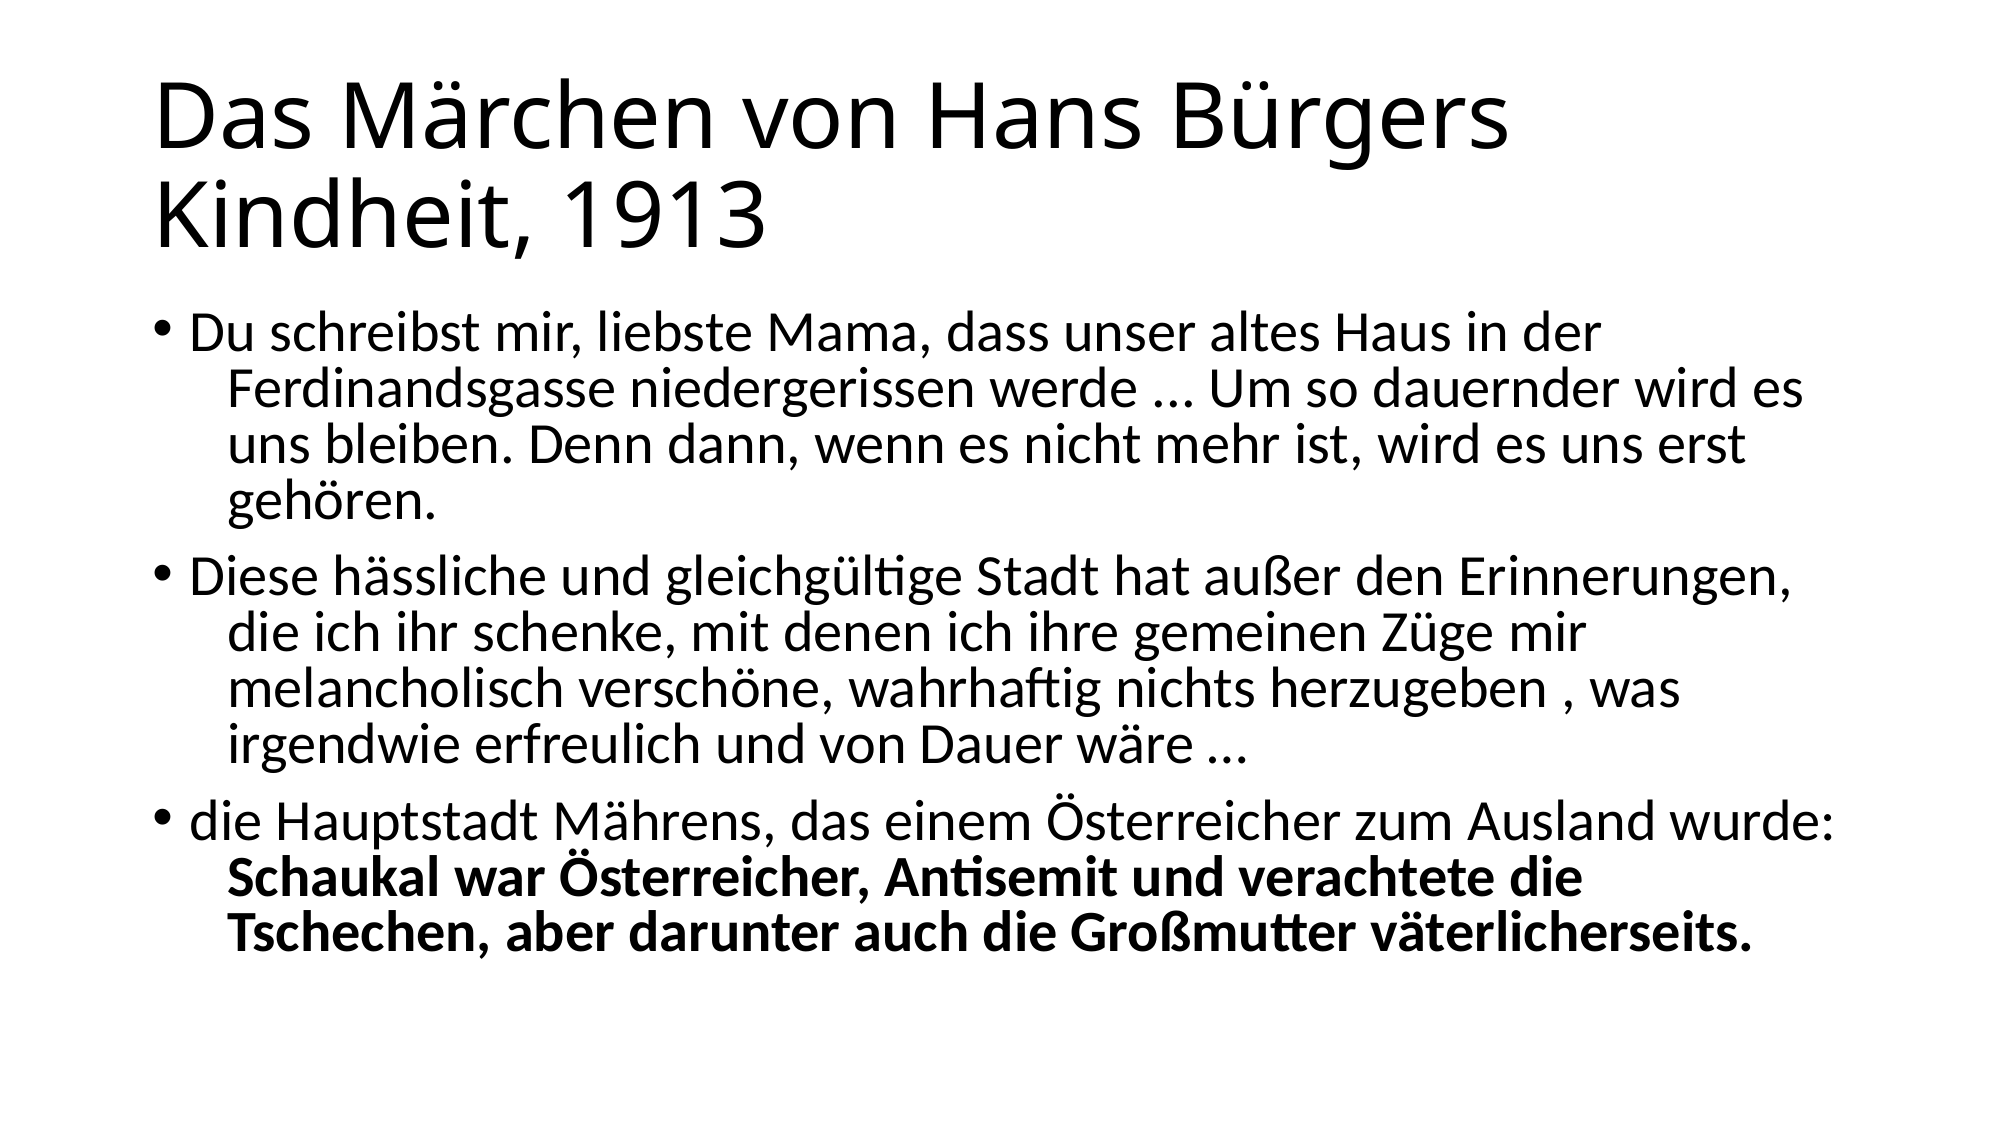

# Das Märchen von Hans Bürgers Kindheit, 1913
Du schreibst mir, liebste Mama, dass unser altes Haus in der Ferdinandsgasse niedergerissen werde ... Um so dauernder wird es uns bleiben. Denn dann, wenn es nicht mehr ist, wird es uns erst gehören.
Diese hässliche und gleichgültige Stadt hat außer den Erinnerungen, die ich ihr schenke, mit denen ich ihre gemeinen Züge mir melancholisch verschöne, wahrhaftig nichts herzugeben , was irgendwie erfreulich und von Dauer wäre …
die Hauptstadt Mährens, das einem Österreicher zum Ausland wurde: Schaukal war Österreicher, Antisemit und verachtete die Tschechen, aber darunter auch die Großmutter väterlicherseits.